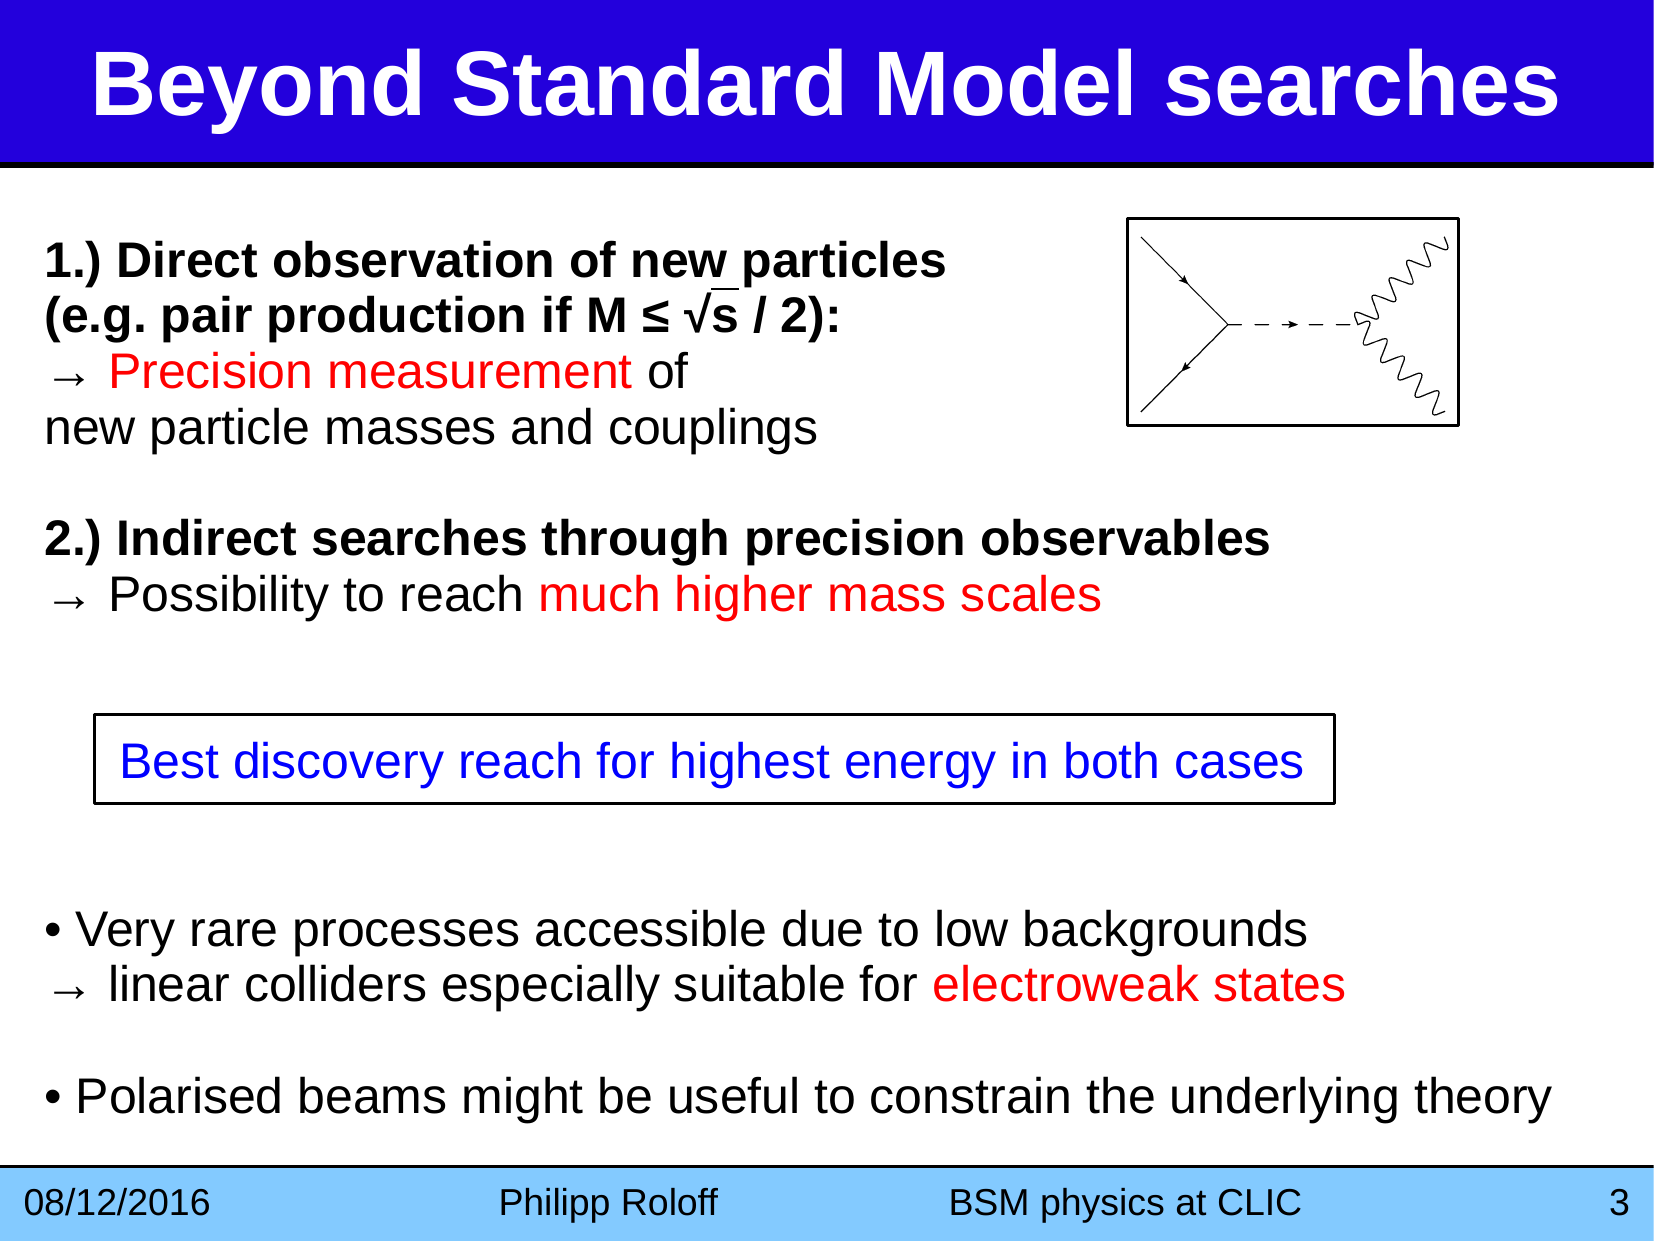

# Beyond Standard Model searches
1.) Direct observation of new particles
(e.g. pair production if M ≤ √s / 2):
→ Precision measurement of
new particle masses and couplings
2.) Indirect searches through precision observables
→ Possibility to reach much higher mass scales
	Best discovery reach for highest energy in both cases
• Very rare processes accessible due to low backgrounds
→ linear colliders especially suitable for electroweak states
• Polarised beams might be useful to constrain the underlying theory
3